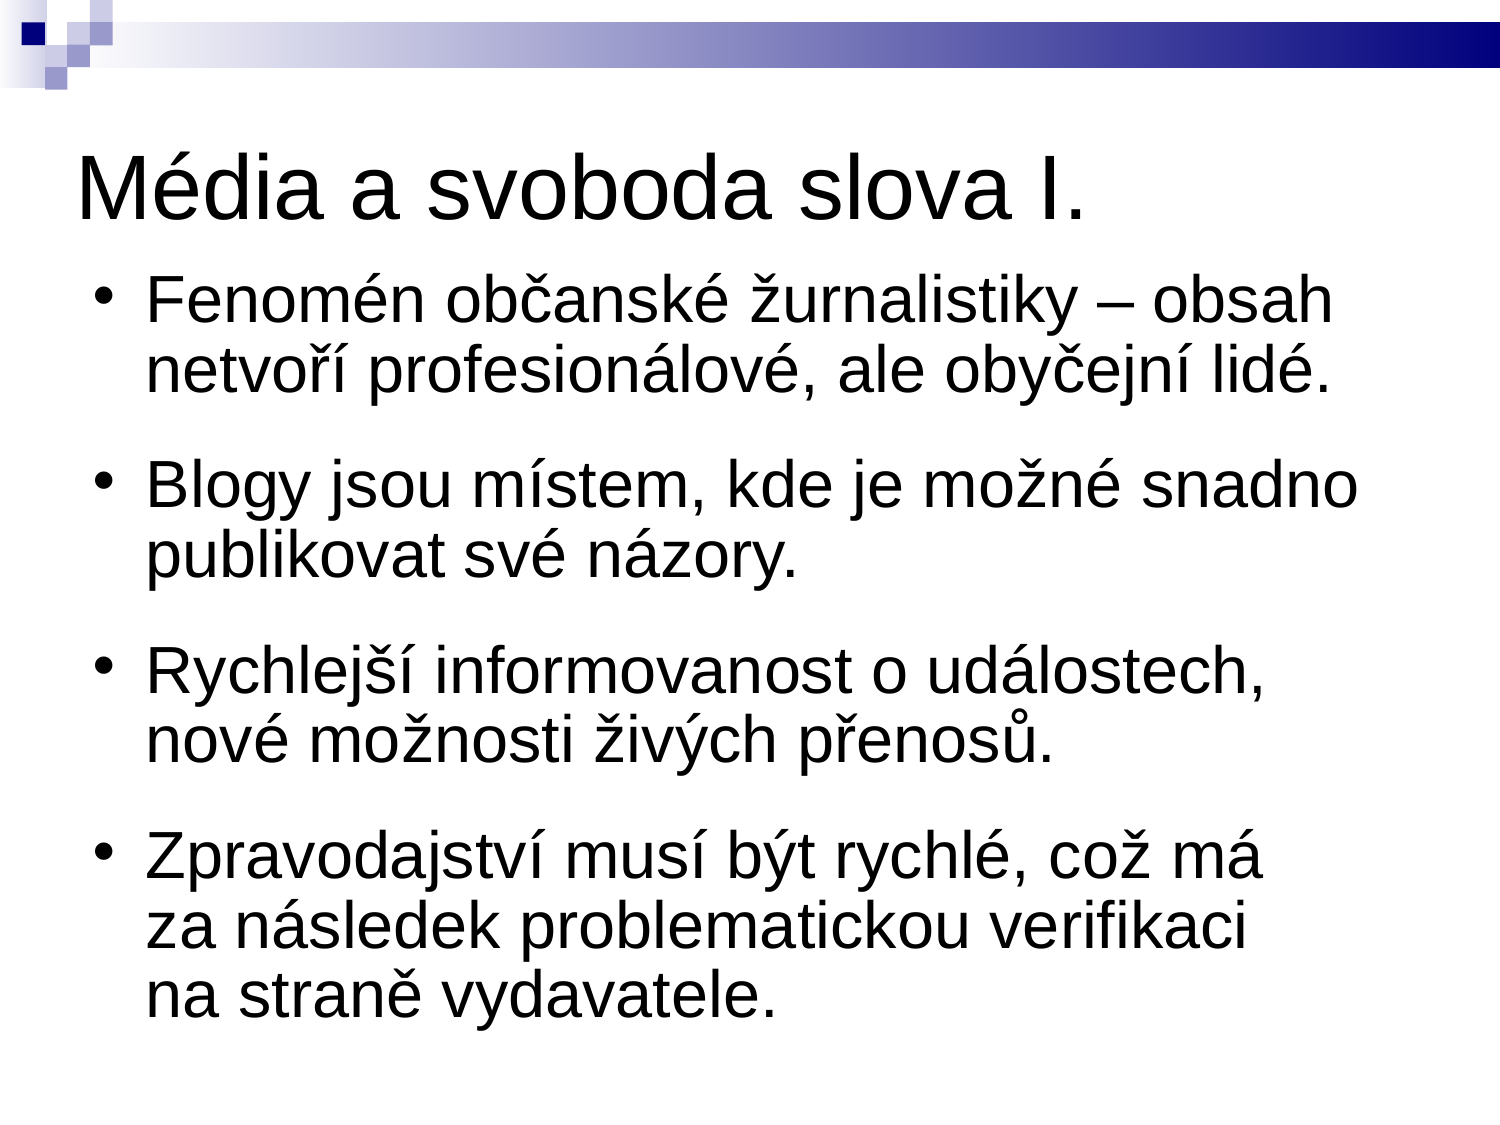

# Média a svoboda slova I.
Fenomén občanské žurnalistiky – obsah netvoří profesionálové, ale obyčejní lidé.
Blogy jsou místem, kde je možné snadno publikovat své názory.
Rychlejší informovanost o událostech, nové možnosti živých přenosů.
Zpravodajství musí být rychlé, což má
za následek problematickou verifikaci
na straně vydavatele.